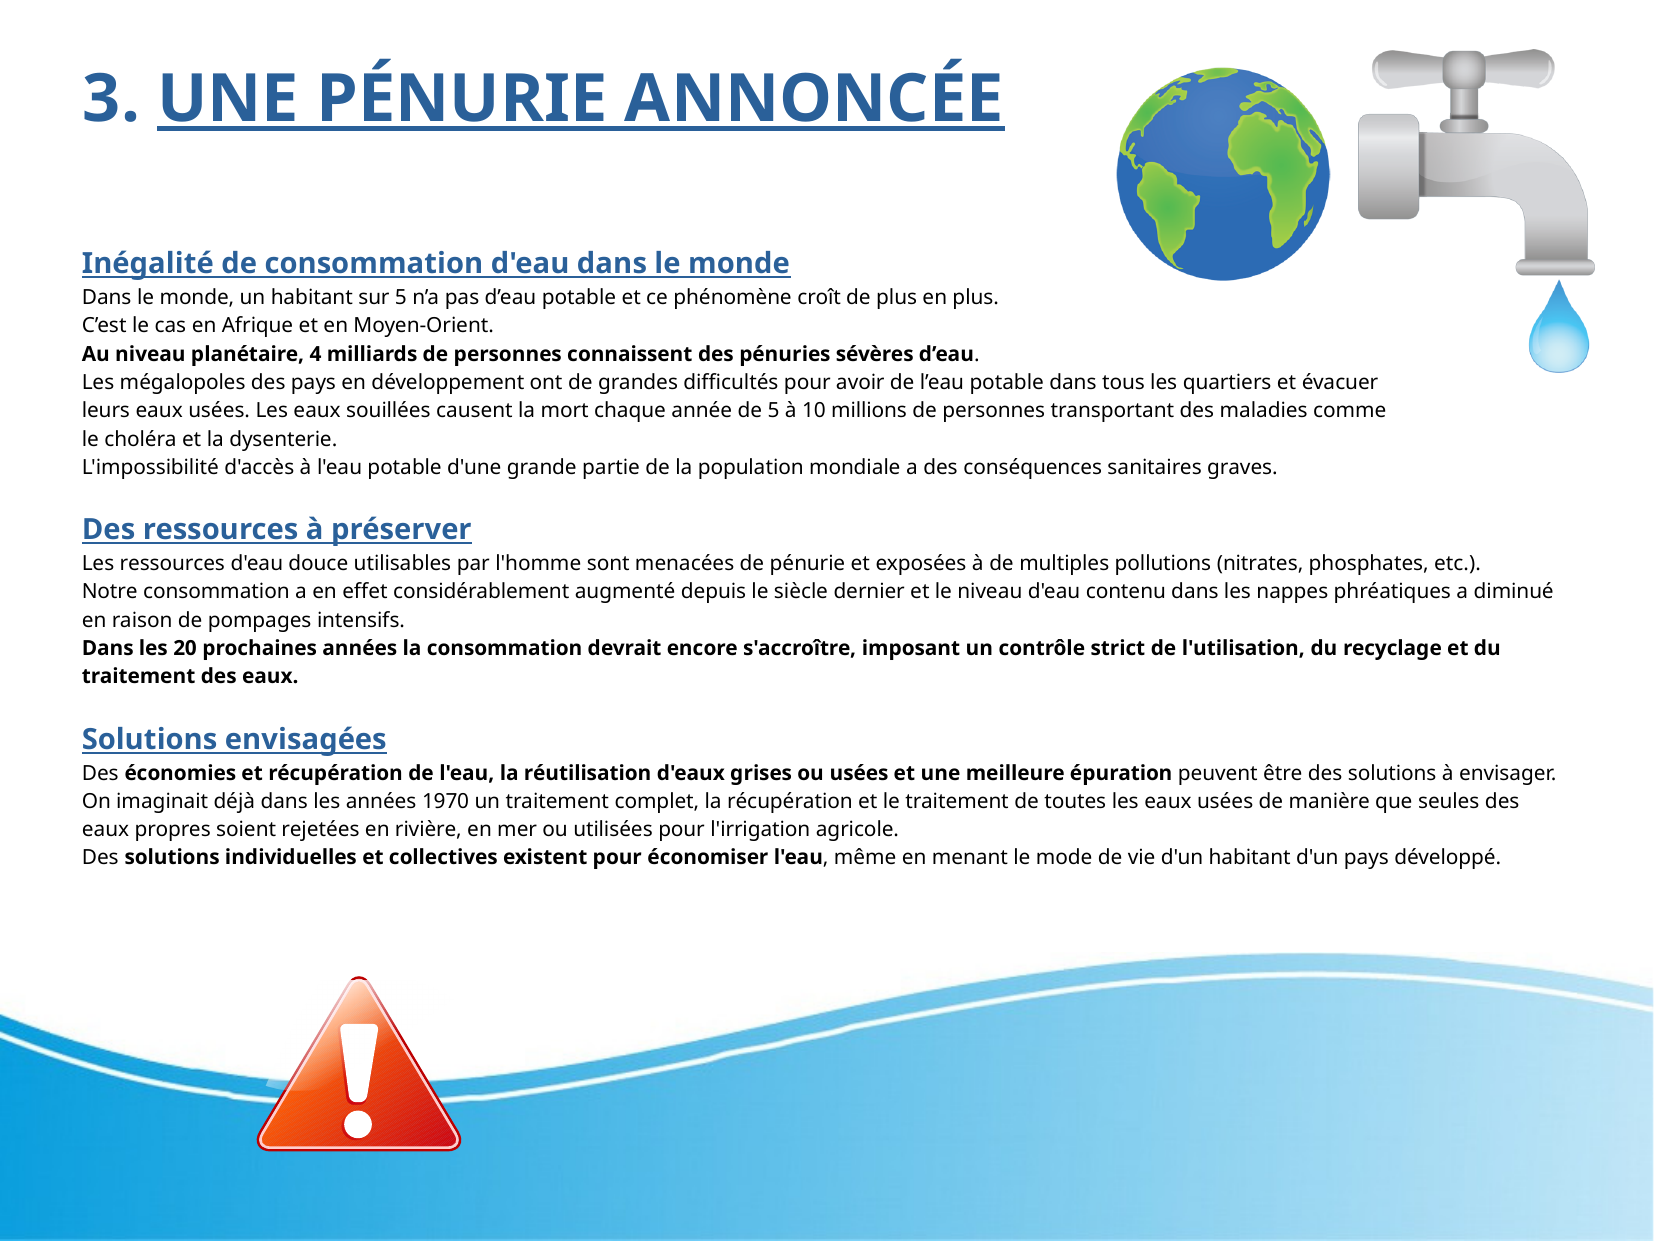

# 3. UNE PÉNURIE ANNONCÉE
Inégalité de consommation d'eau dans le monde
Dans le monde, un habitant sur 5 n’a pas d’eau potable et ce phénomène croît de plus en plus.
C’est le cas en Afrique et en Moyen-Orient.
Au niveau planétaire, 4 milliards de personnes connaissent des pénuries sévères d’eau.
Les mégalopoles des pays en développement ont de grandes difficultés pour avoir de l’eau potable dans tous les quartiers et évacuer
leurs eaux usées. Les eaux souillées causent la mort chaque année de 5 à 10 millions de personnes transportant des maladies comme
le choléra et la dysenterie.
L'impossibilité d'accès à l'eau potable d'une grande partie de la population mondiale a des conséquences sanitaires graves.
Des ressources à préserver
Les ressources d'eau douce utilisables par l'homme sont menacées de pénurie et exposées à de multiples pollutions (nitrates, phosphates, etc.).
Notre consommation a en effet considérablement augmenté depuis le siècle dernier et le niveau d'eau contenu dans les nappes phréatiques a diminué en raison de pompages intensifs.
Dans les 20 prochaines années la consommation devrait encore s'accroître, imposant un contrôle strict de l'utilisation, du recyclage et du traitement des eaux.
Solutions envisagées
Des économies et récupération de l'eau, la réutilisation d'eaux grises ou usées et une meilleure épuration peuvent être des solutions à envisager.
On imaginait déjà dans les années 1970 un traitement complet, la récupération et le traitement de toutes les eaux usées de manière que seules des eaux propres soient rejetées en rivière, en mer ou utilisées pour l'irrigation agricole.
Des solutions individuelles et collectives existent pour économiser l'eau, même en menant le mode de vie d'un habitant d'un pays développé.